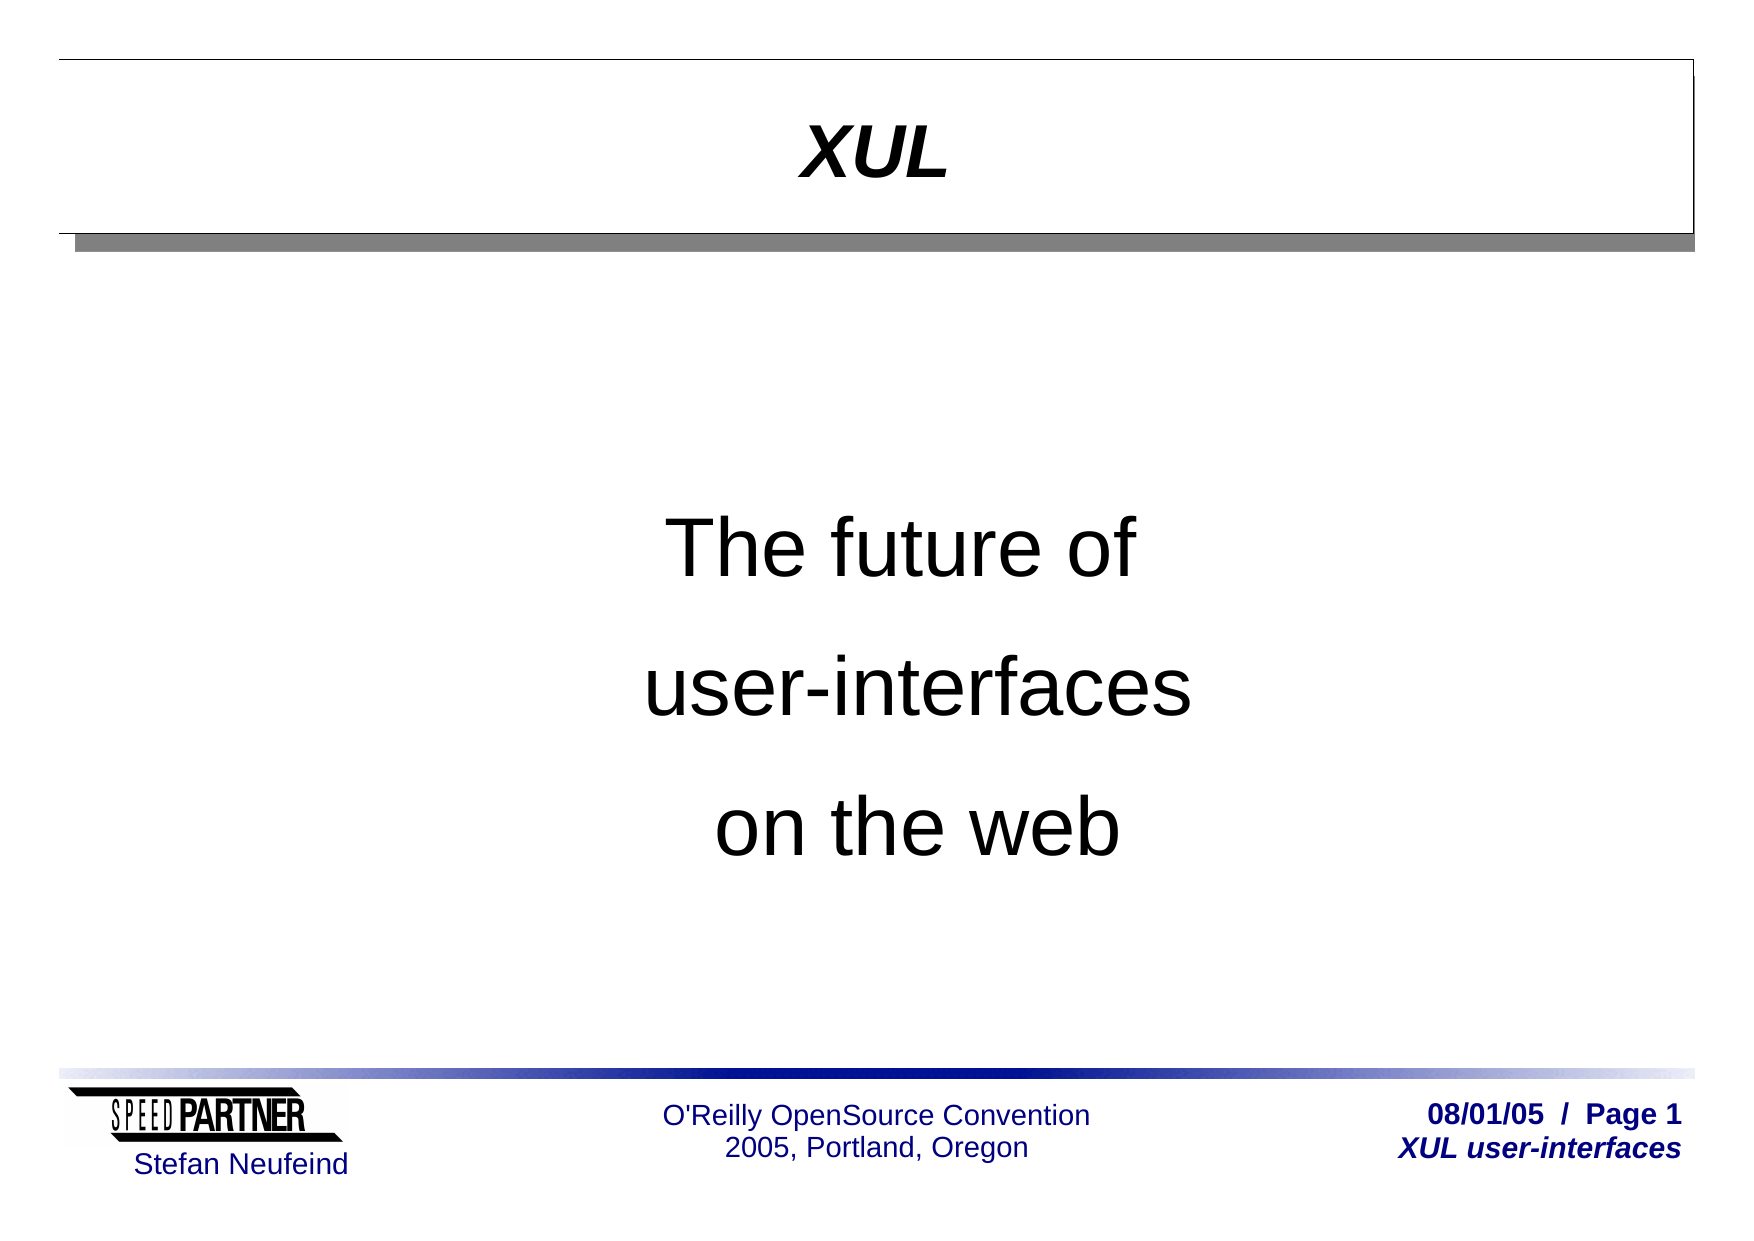

# XUL
The future of
user-interfaces
on the web